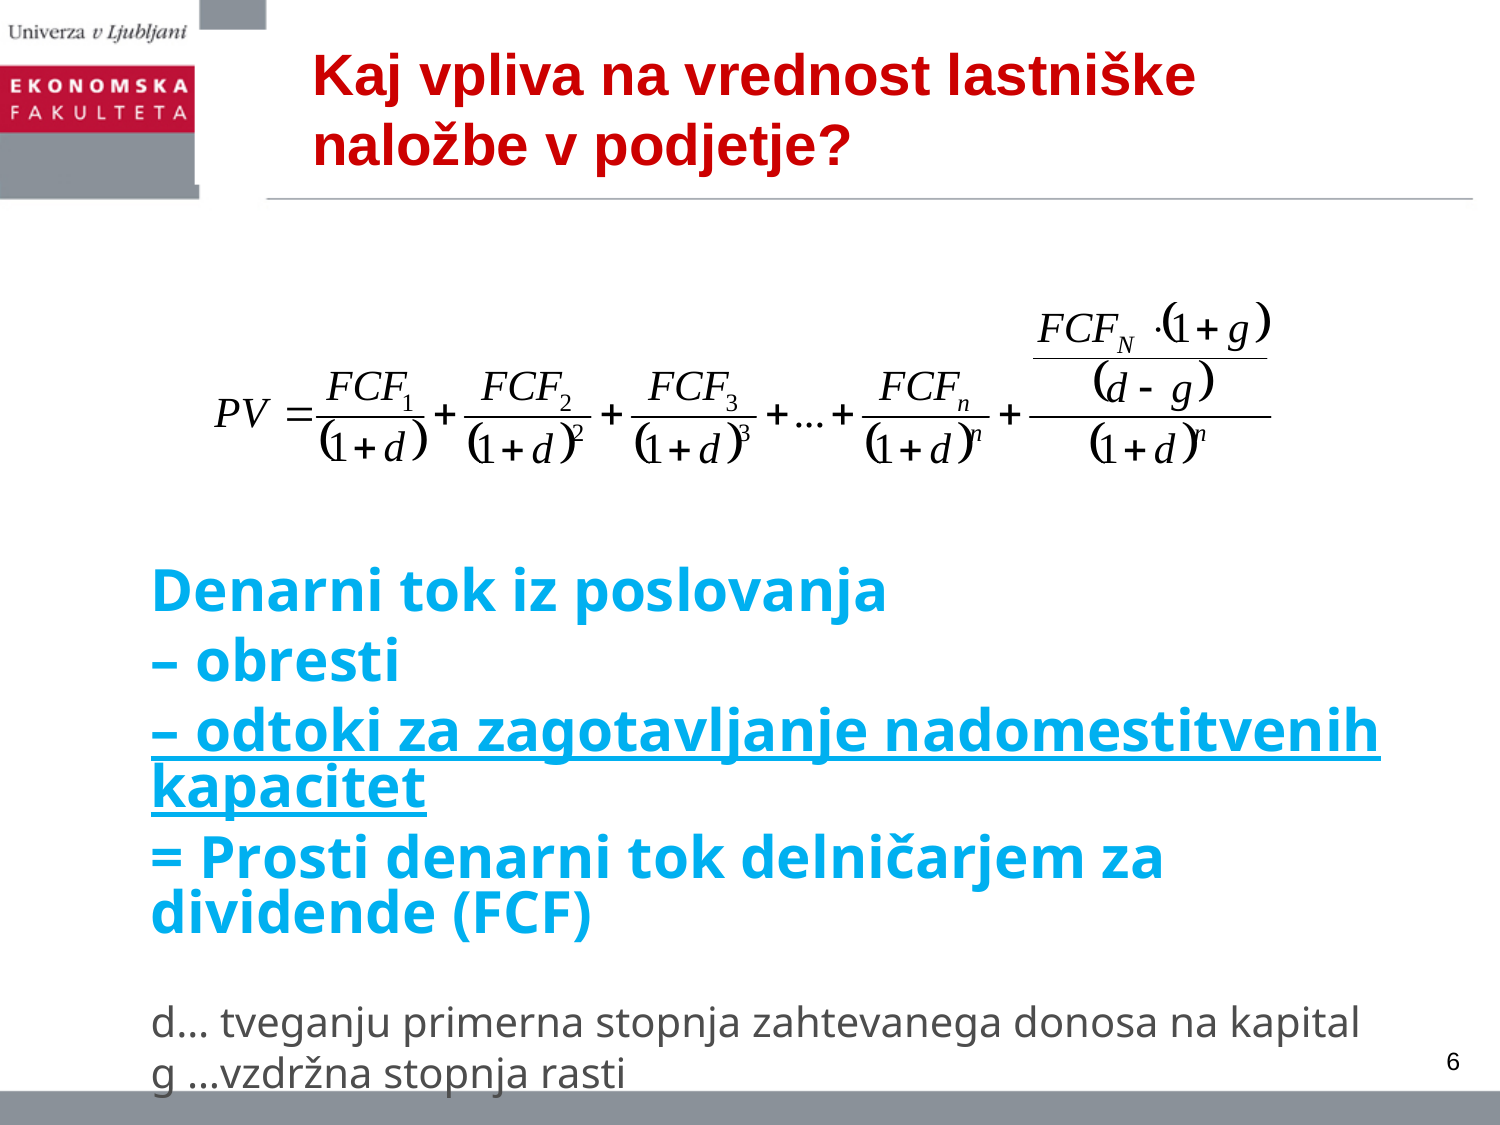

# Kaj vpliva na vrednost lastniške naložbe v podjetje?
Denarni tok iz poslovanja
– obresti
– odtoki za zagotavljanje nadomestitvenih kapacitet
= Prosti denarni tok delničarjem za dividende (FCF)
d… tveganju primerna stopnja zahtevanega donosa na kapital
g …vzdržna stopnja rasti